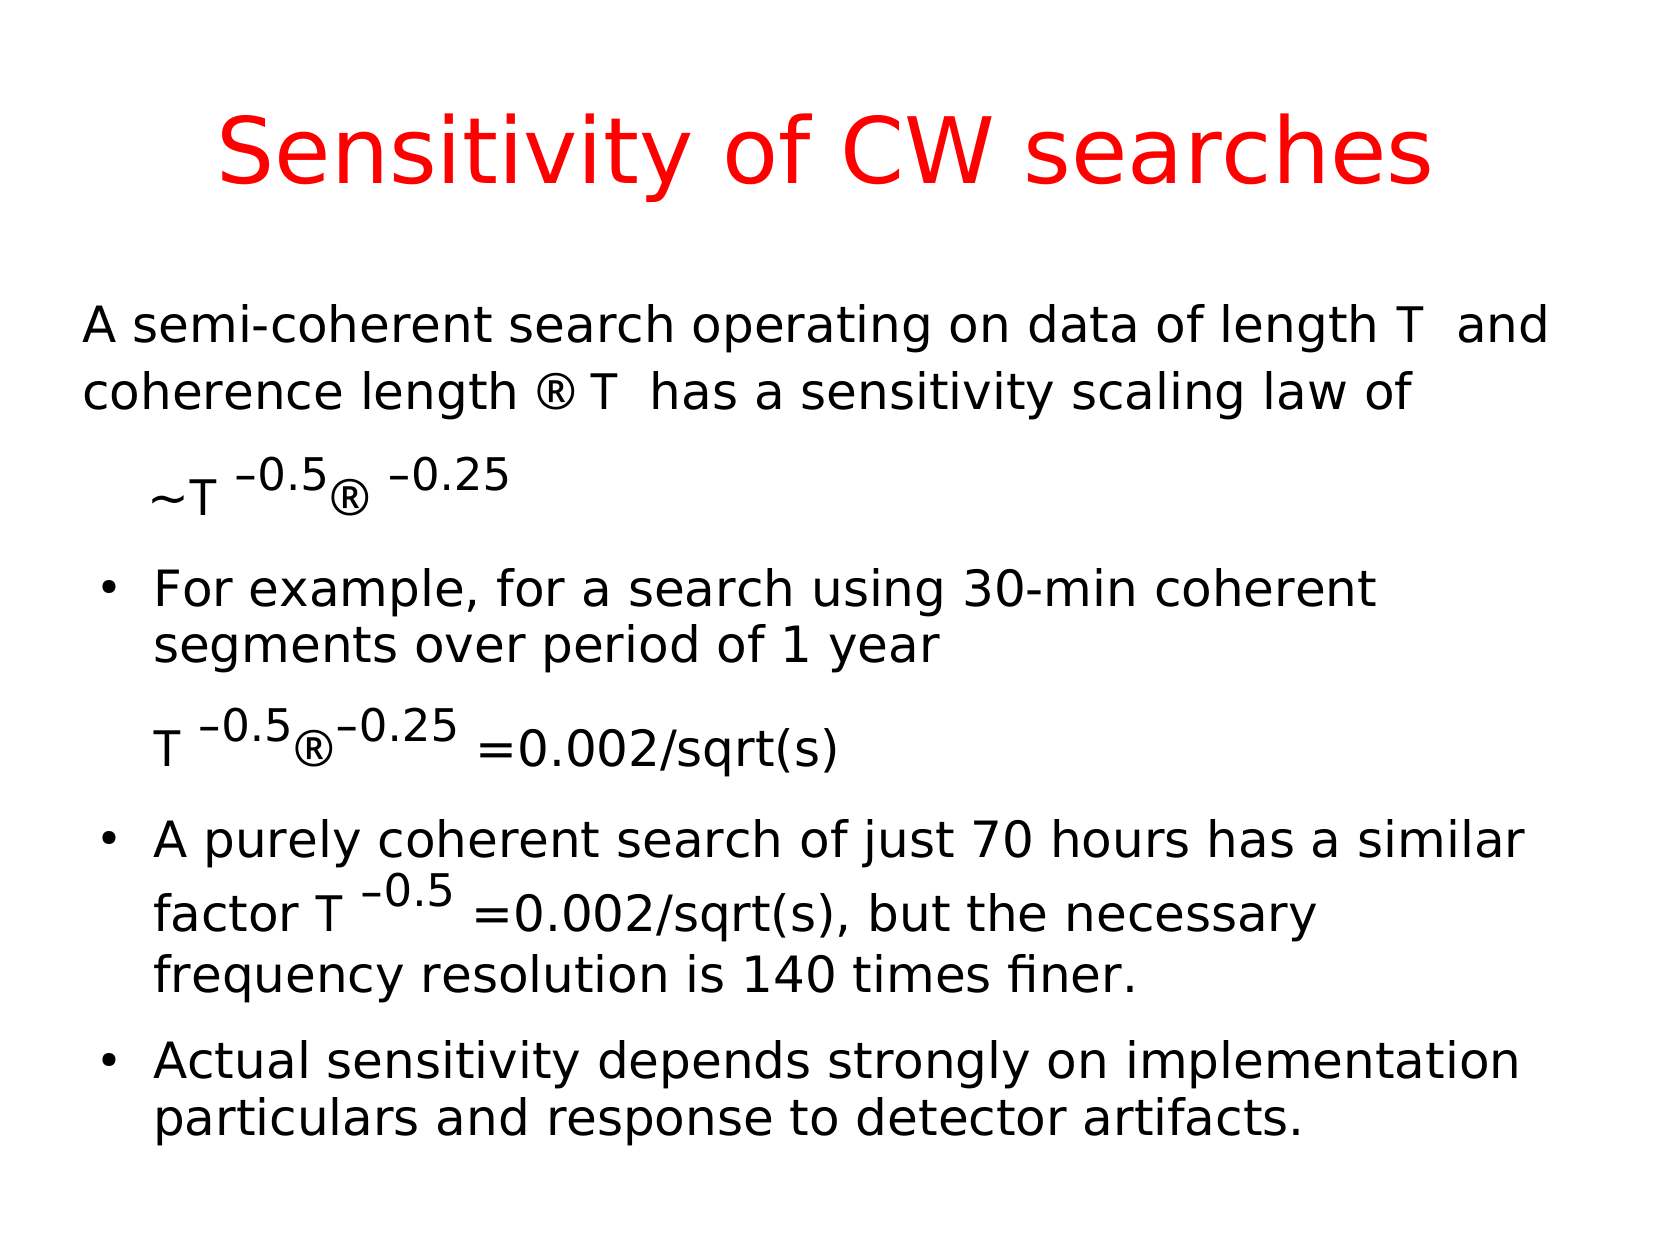

# Sensitivity of CW searches
A semi-coherent search operating on data of length T and coherence length ® T has a sensitivity scaling law of
 ~T -0.5® -0.25
For example, for a search using 30-min coherent segments over period of 1 year
T -0.5®-0.25 =0.002/sqrt(s)
A purely coherent search of just 70 hours has a similar factor T -0.5 =0.002/sqrt(s), but the necessary frequency resolution is 140 times finer.
Actual sensitivity depends strongly on implementation particulars and response to detector artifacts.